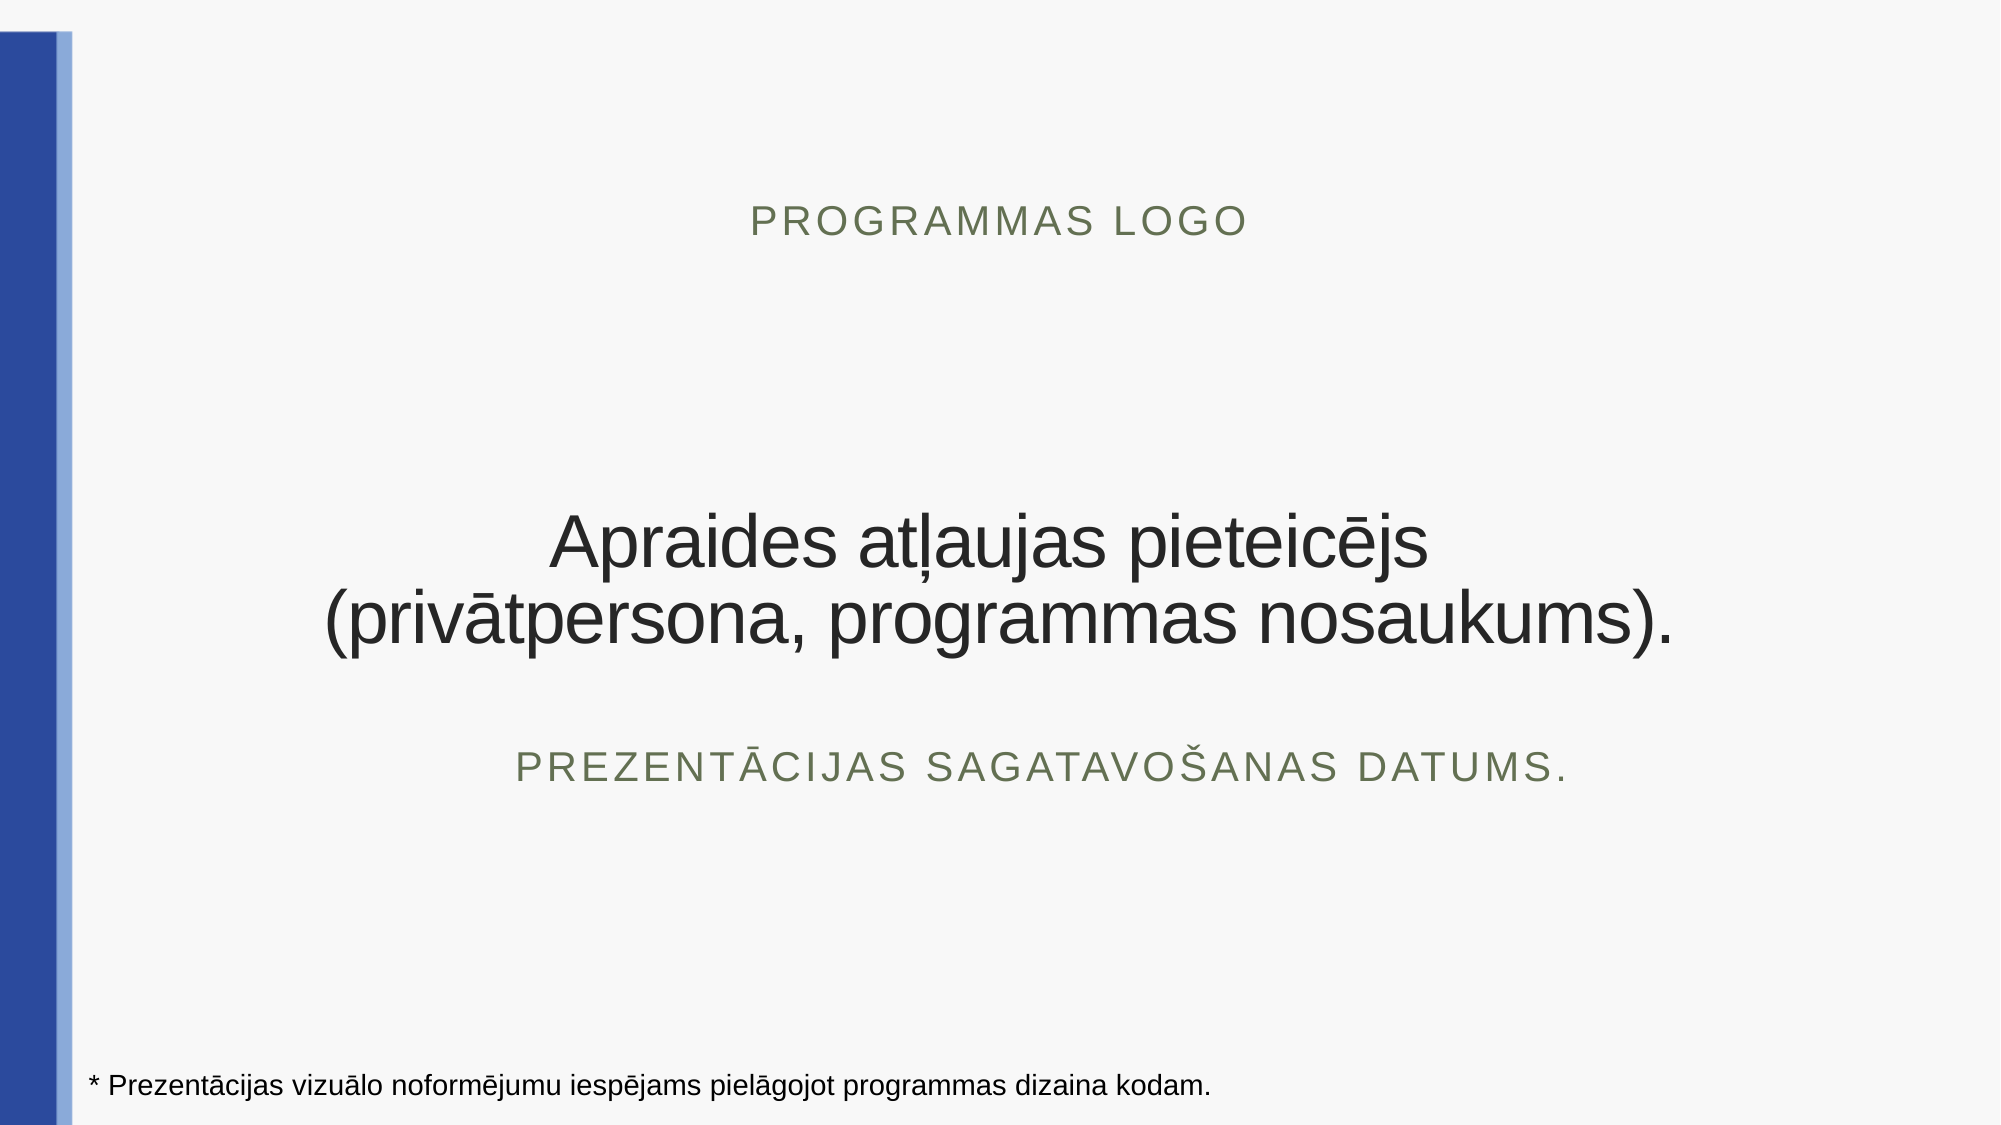

Programmas logo
# Apraides atļaujas pieteicējs (privātpersona, programmas nosaukums).
Prezentācijas sagatavošanas datums.
* Prezentācijas vizuālo noformējumu iespējams pielāgojot programmas dizaina kodam.